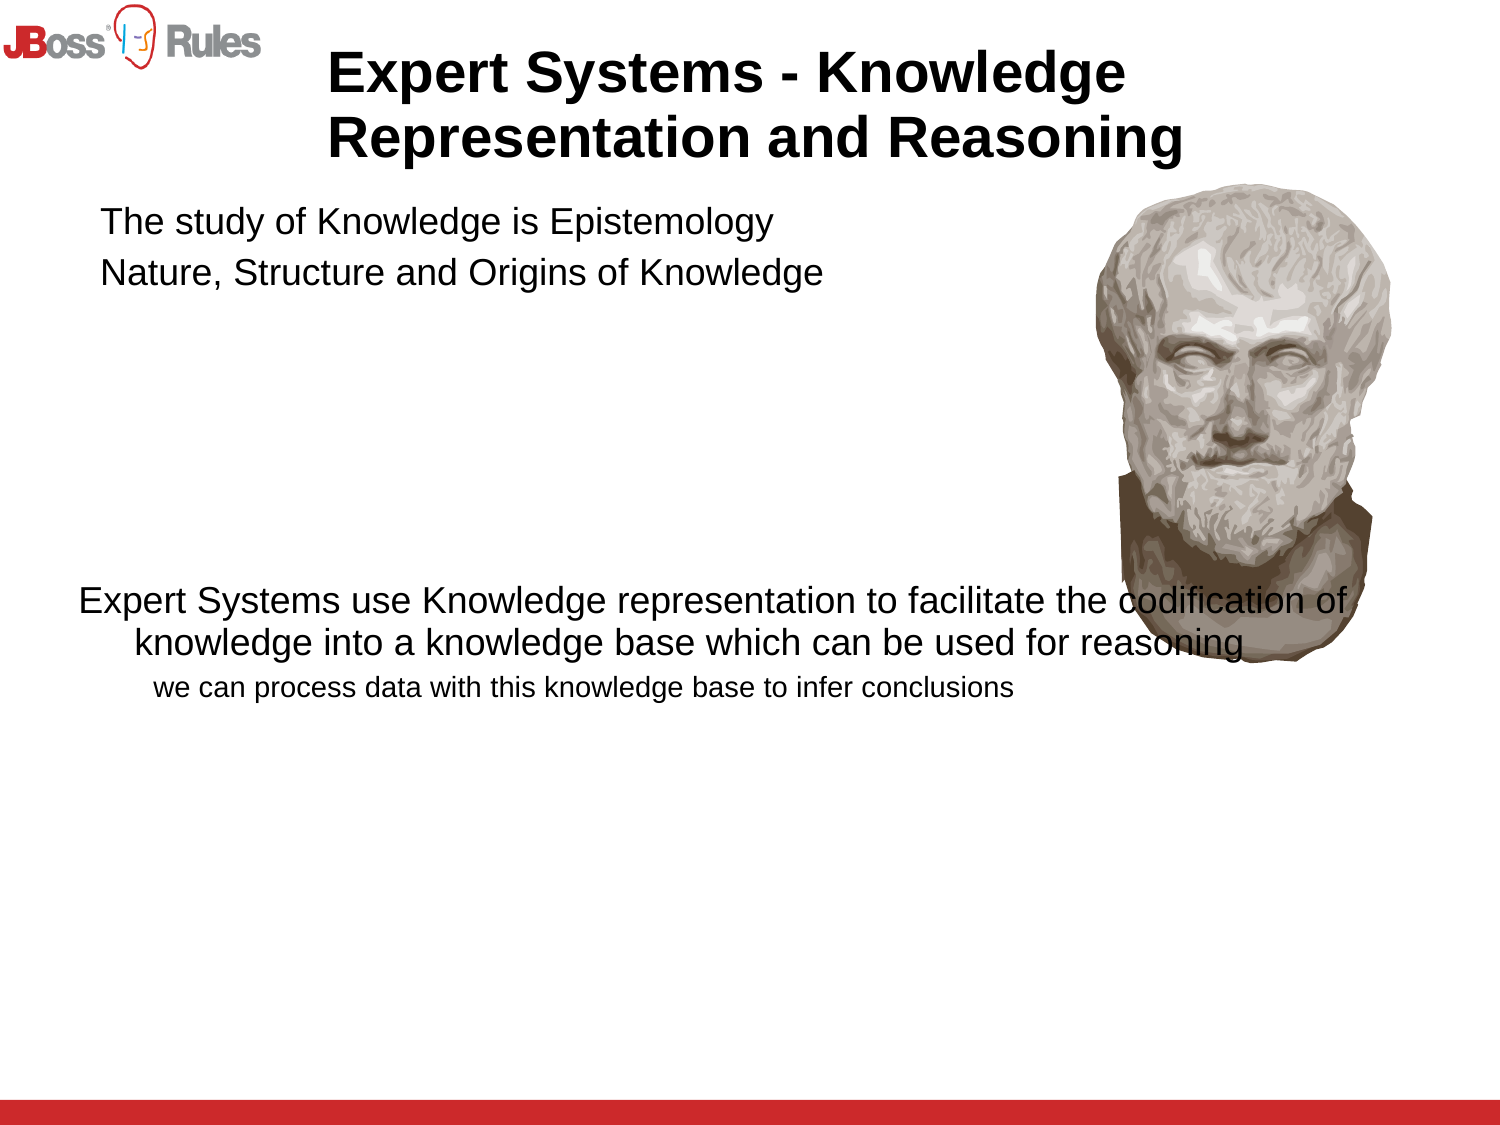

# Expert Systems - Knowledge Representation and Reasoning
The study of Knowledge is Epistemology
Nature, Structure and Origins of Knowledge
Expert Systems use Knowledge representation to facilitate the codification of knowledge into a knowledge base which can be used for reasoning
we can process data with this knowledge base to infer conclusions